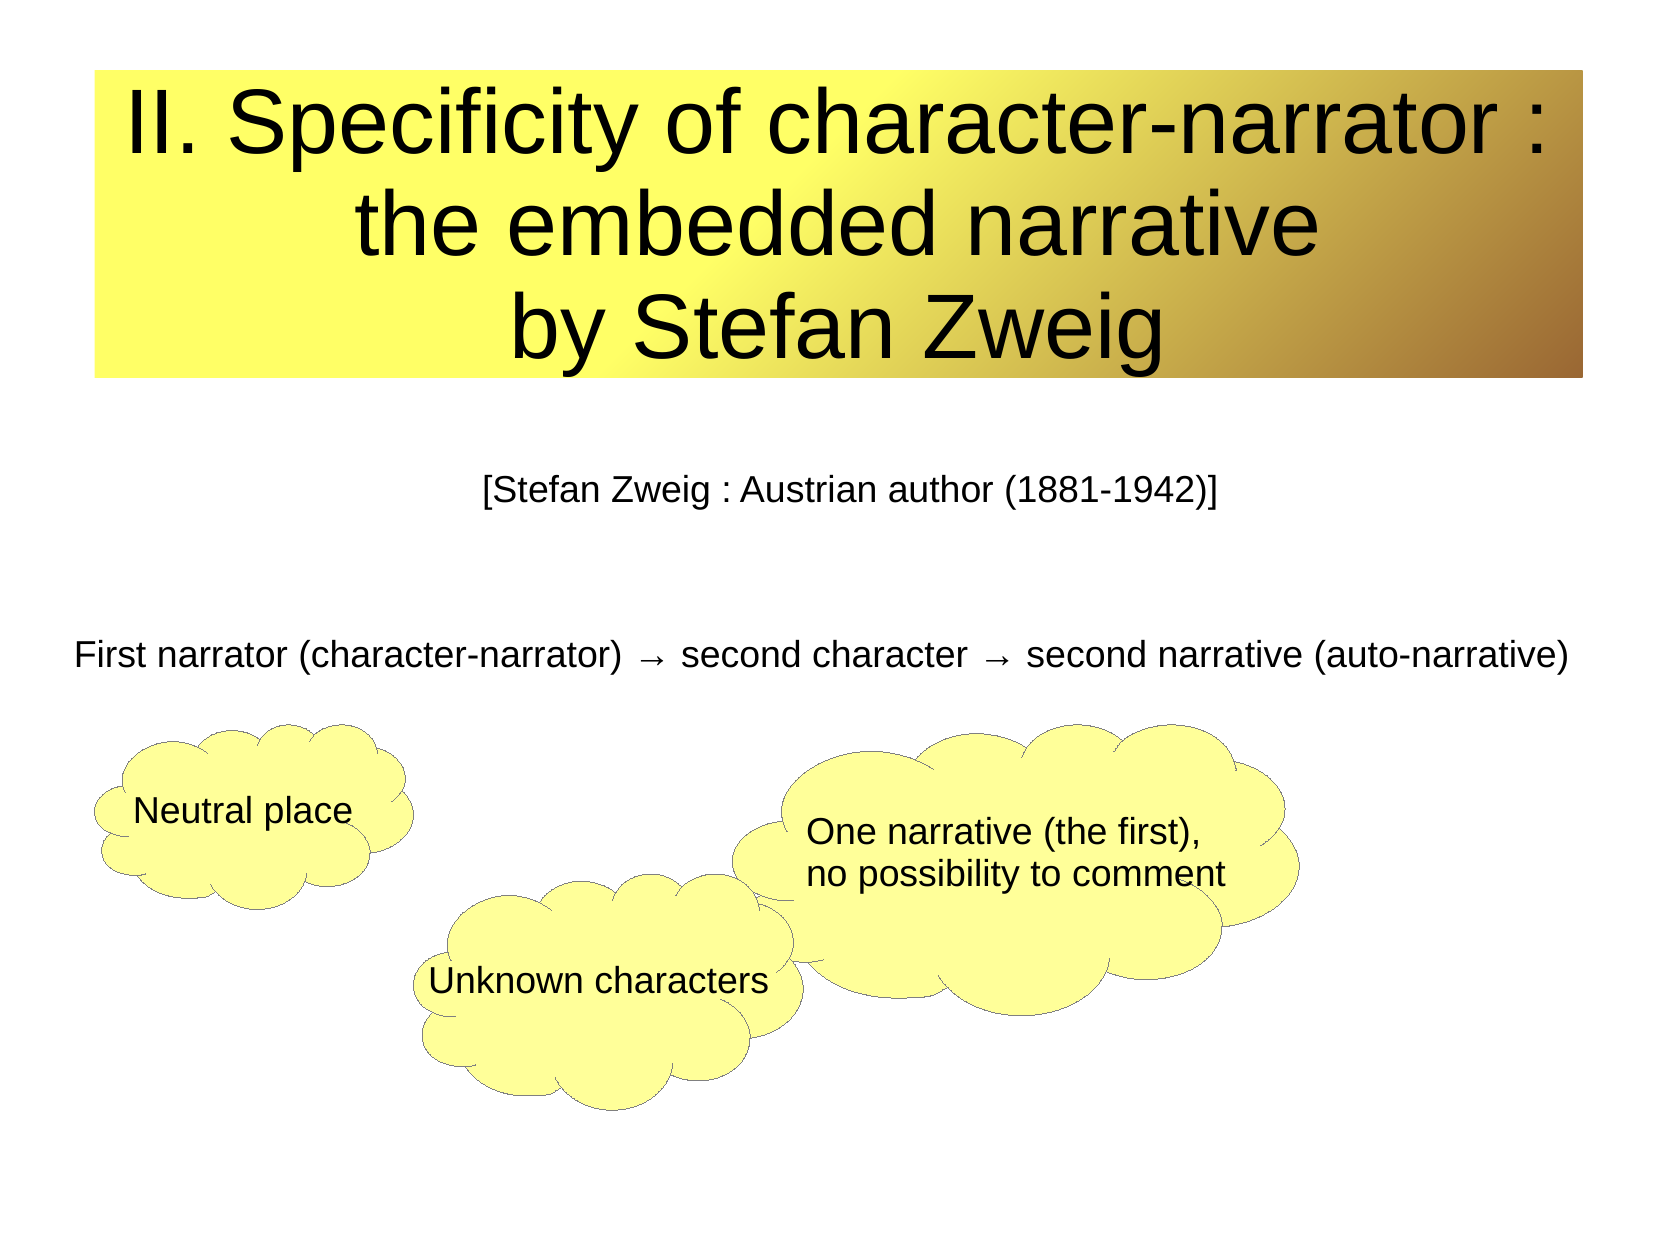

# II. Specificity of character-narrator : the embedded narrative by Stefan Zweig
[Stefan Zweig : Austrian author (1881-1942)]
First narrator (character-narrator) → second character → second narrative (auto-narrative)
Neutral place
One narrative (the first),
no possibility to comment
Unknown characters